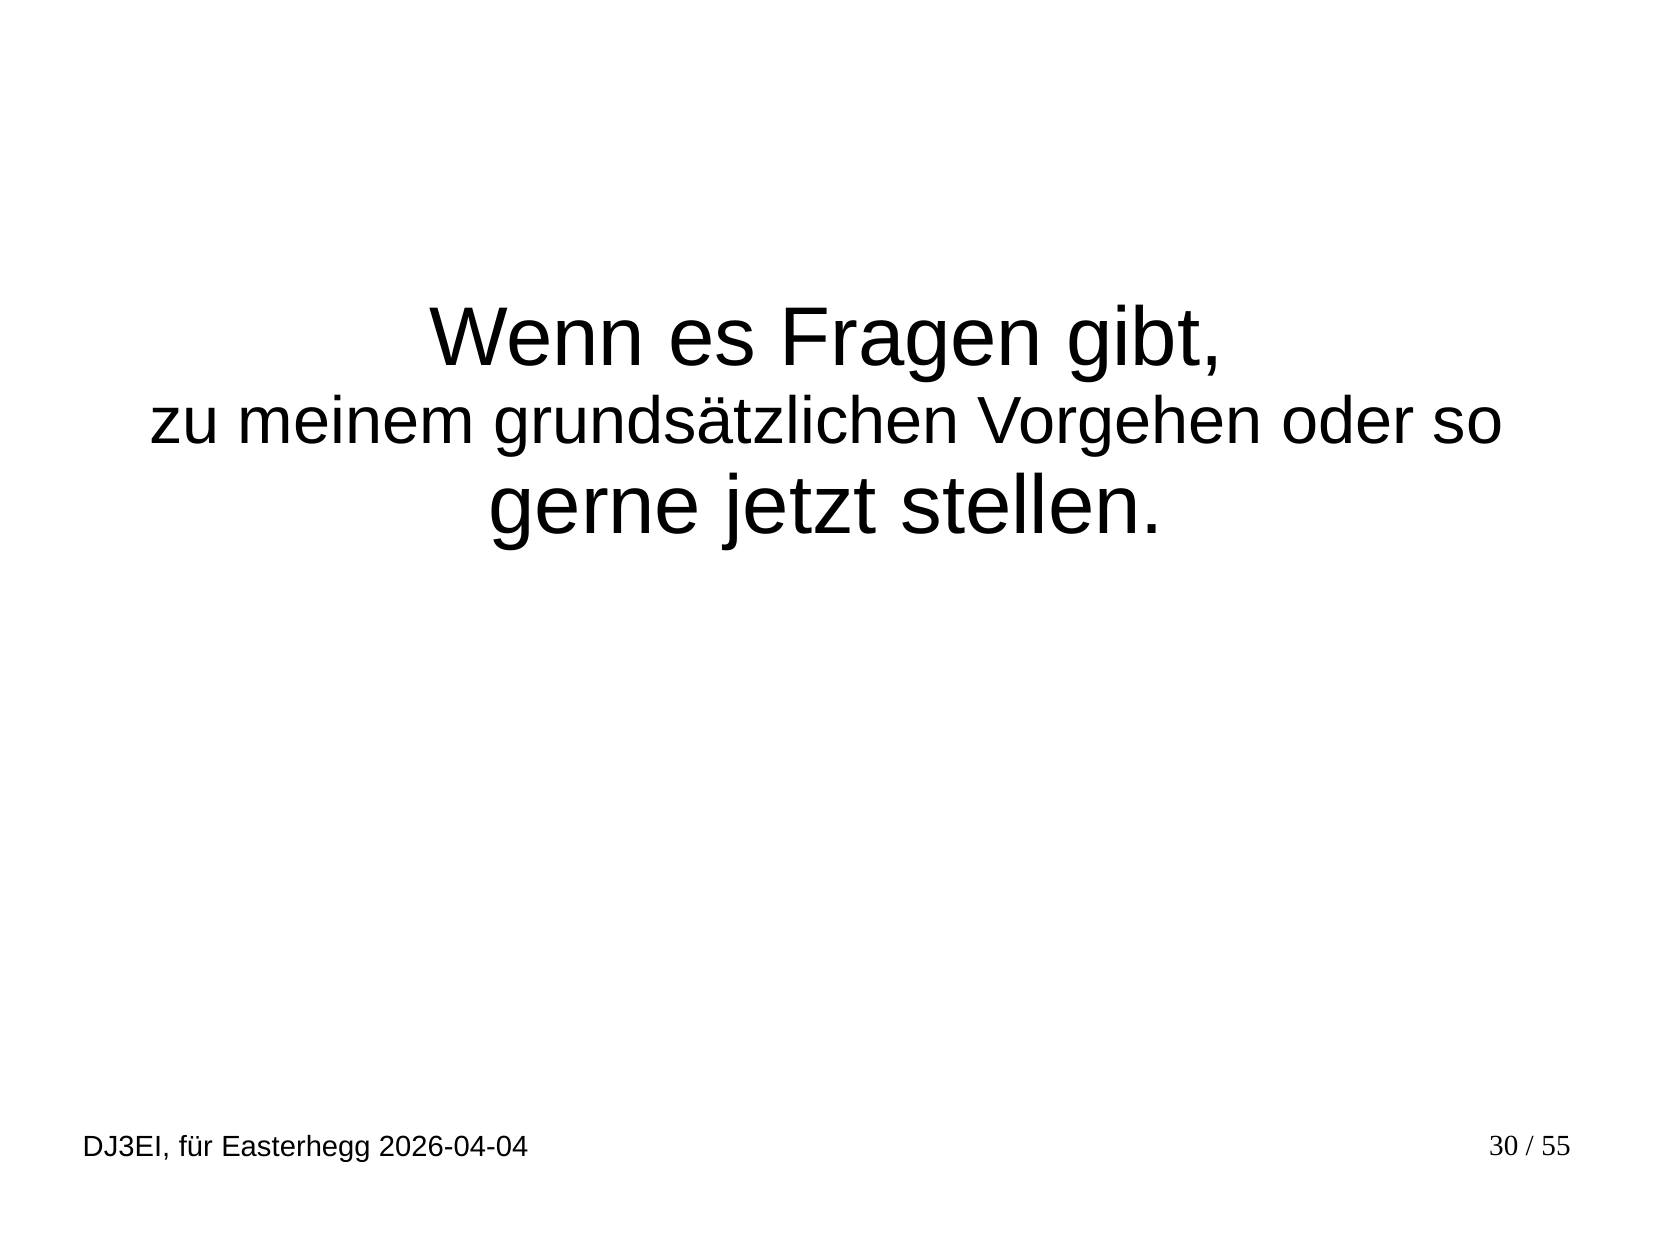

# Wenn es Fragen gibt, zu meinem grundsätzlichen Vorgehen oder so gerne jetzt stellen.
30